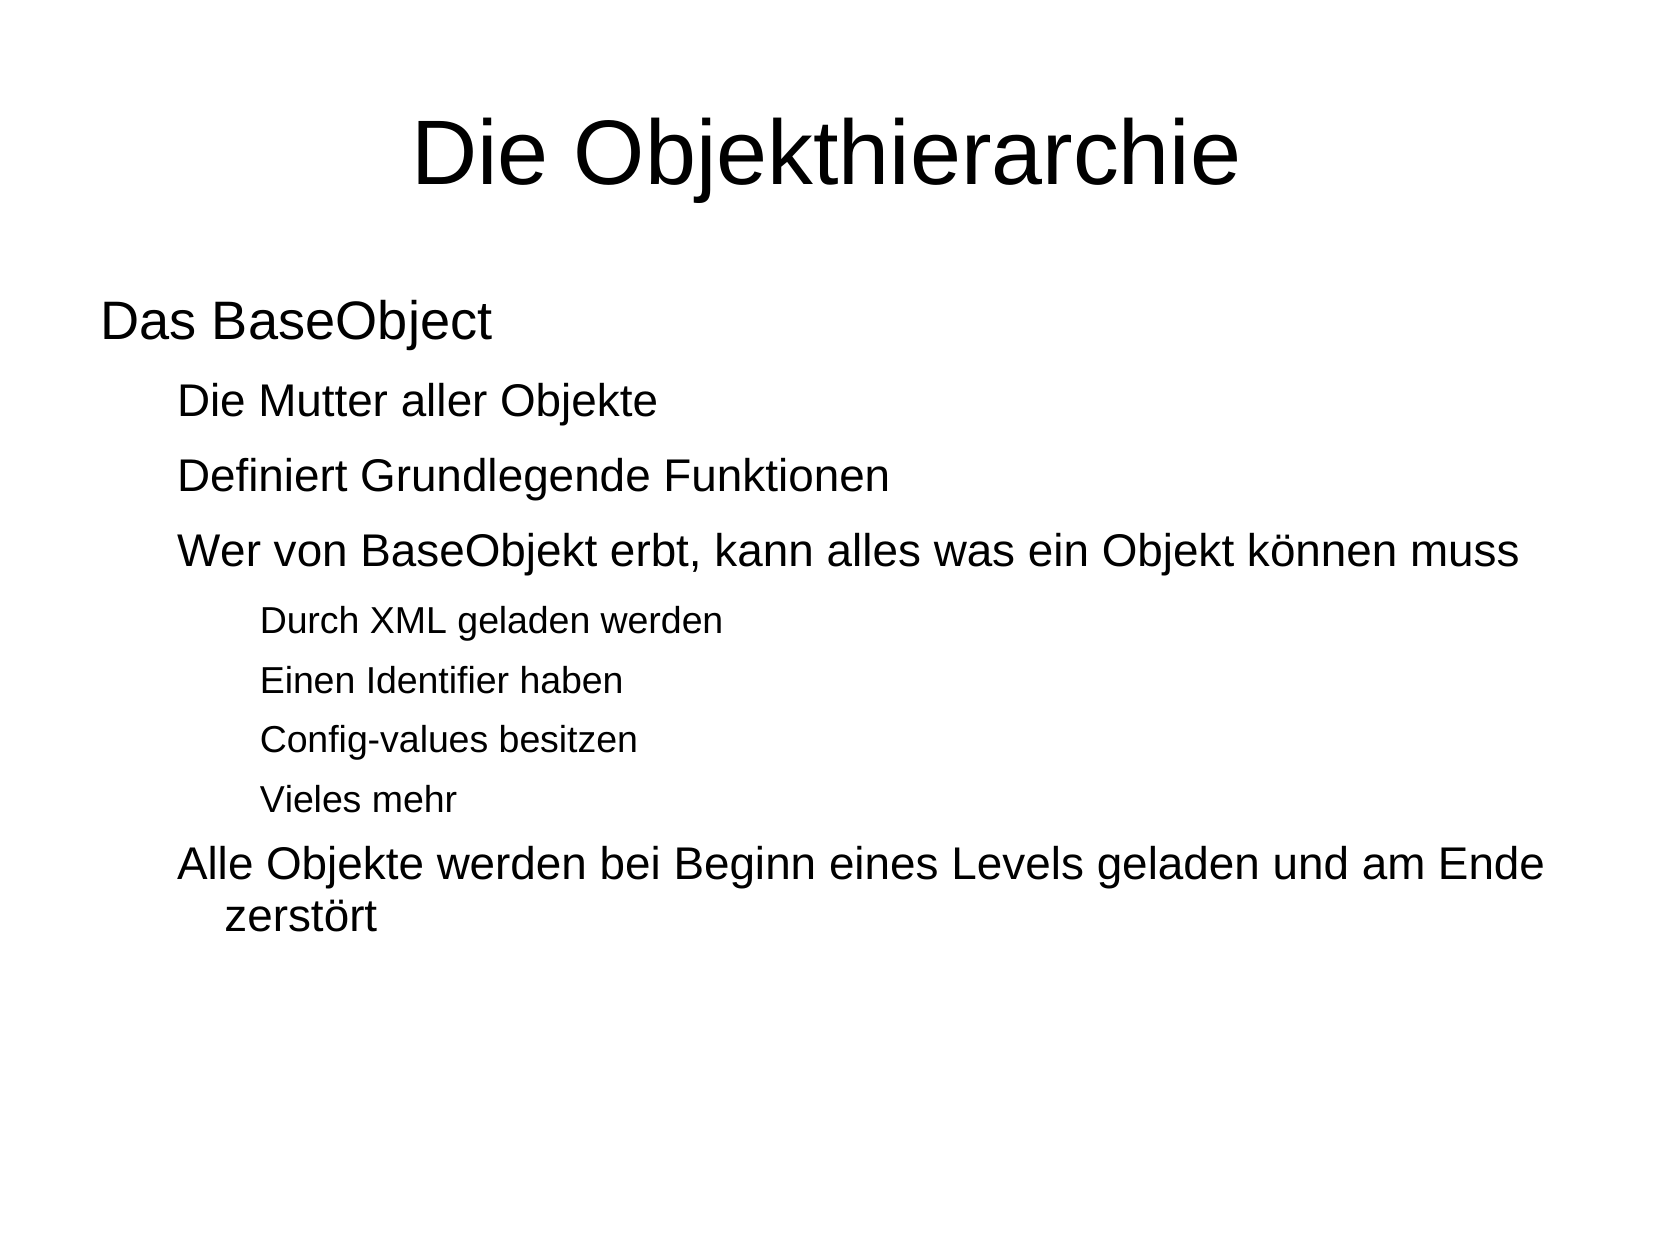

# Die Objekthierarchie
Das BaseObject
Die Mutter aller Objekte
Definiert Grundlegende Funktionen
Wer von BaseObjekt erbt, kann alles was ein Objekt können muss
Durch XML geladen werden
Einen Identifier haben
Config-values besitzen
Vieles mehr
Alle Objekte werden bei Beginn eines Levels geladen und am Ende zerstört